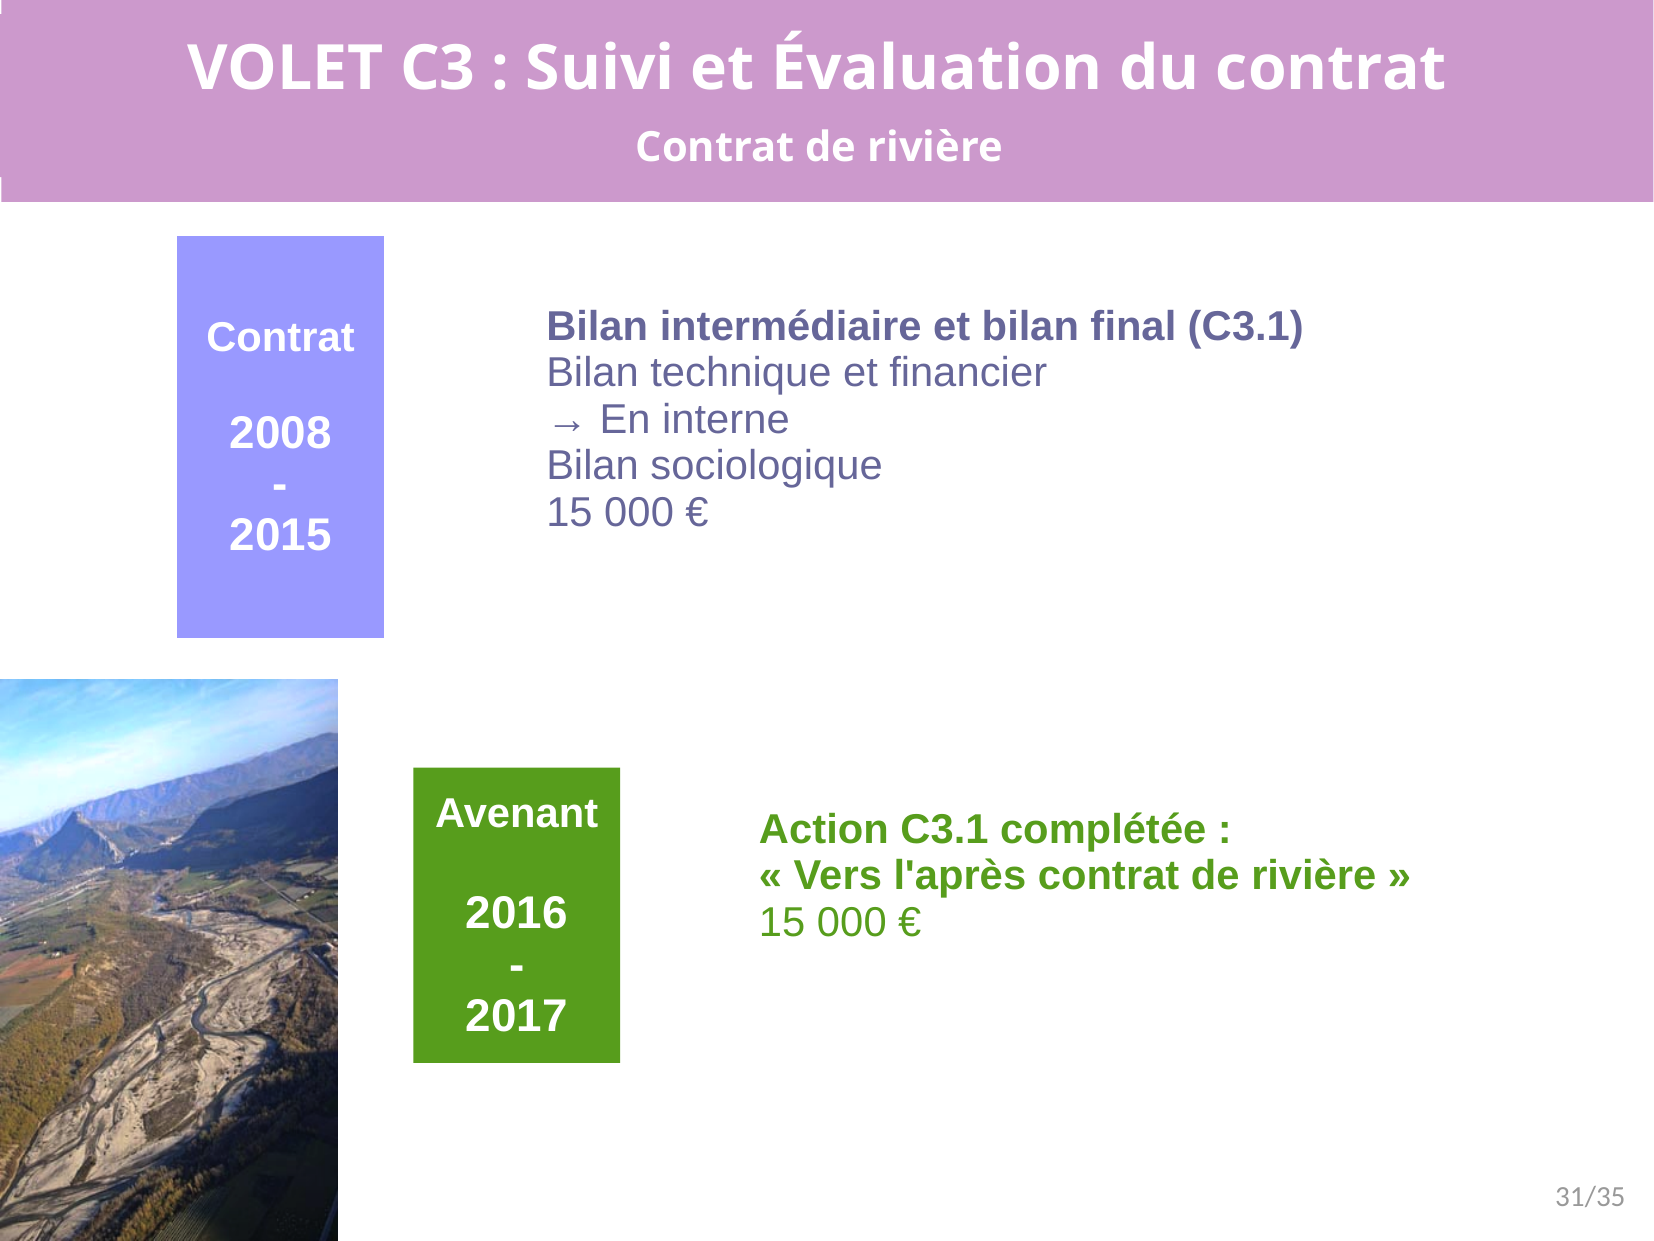

VOLET C3 : Suivi et Évaluation du contrat
Contrat de rivière
Contrat
2008
-
2015
Bilan intermédiaire et bilan final (C3.1)
Bilan technique et financier
→ En interne
Bilan sociologique
15 000 €
Avenant
2016
-
2017
Action C3.1 complétée :
« Vers l'après contrat de rivière »
15 000 €